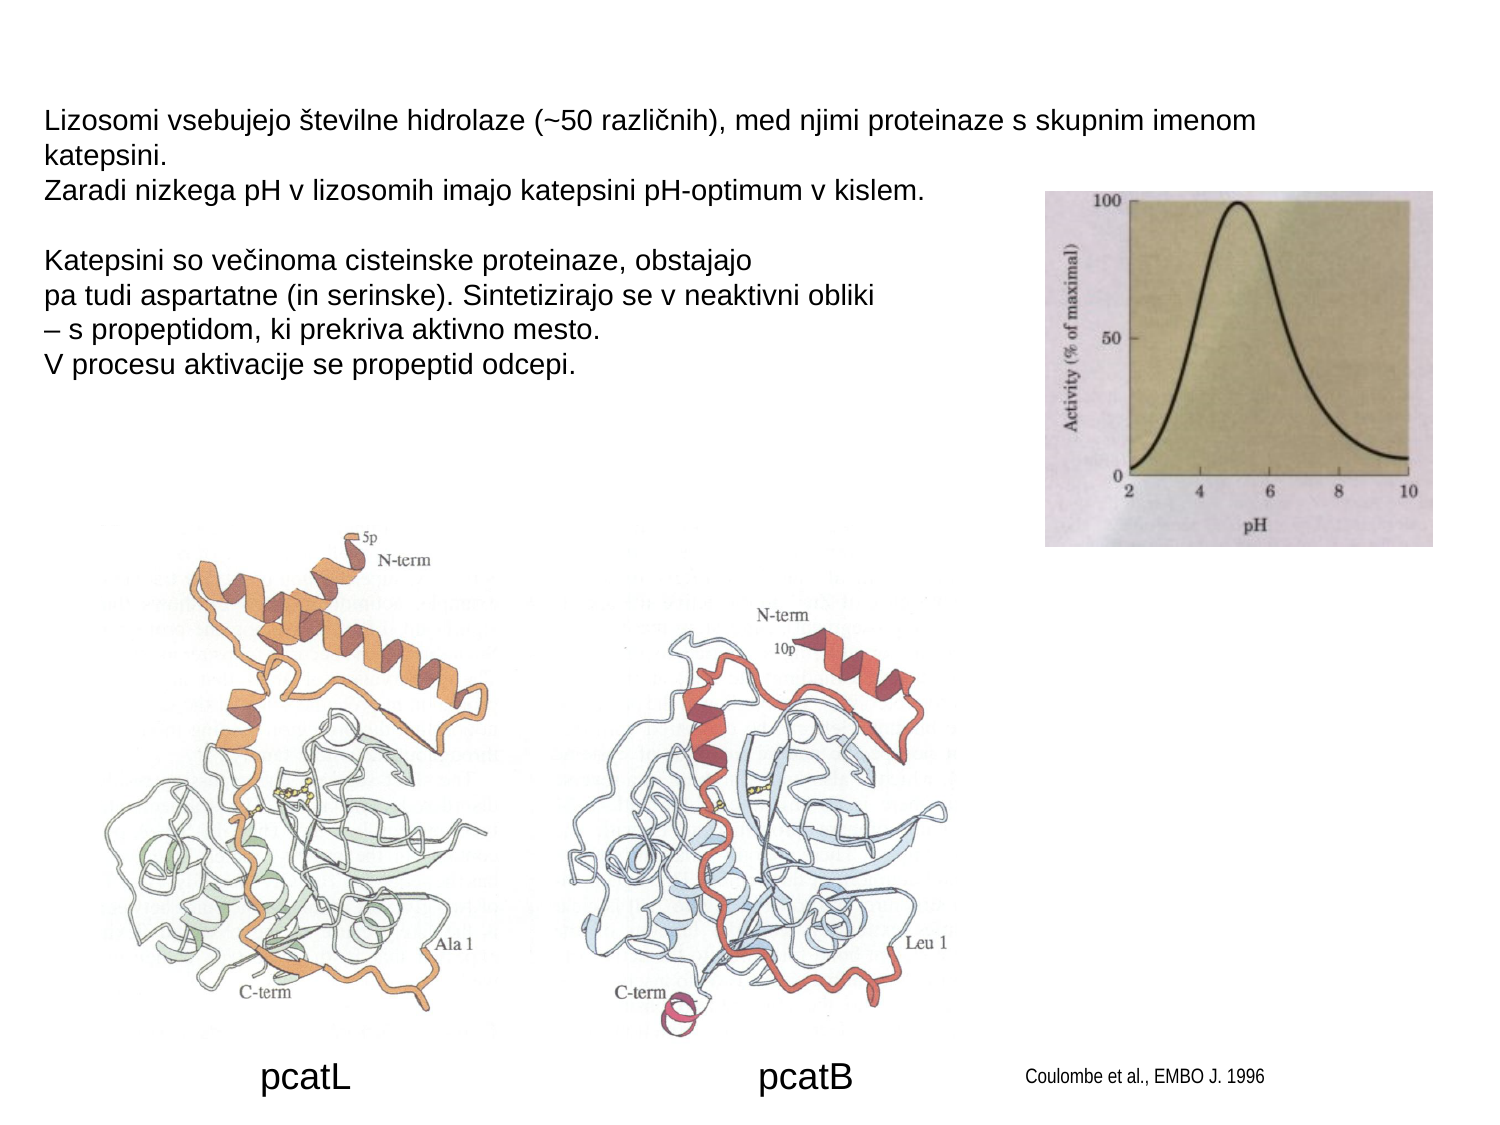

Lizosomi vsebujejo številne hidrolaze (~50 različnih), med njimi proteinaze s skupnim imenom katepsini.
Zaradi nizkega pH v lizosomih imajo katepsini pH-optimum v kislem.
Katepsini so večinoma cisteinske proteinaze, obstajajo
pa tudi aspartatne (in serinske). Sintetizirajo se v neaktivni obliki
– s propeptidom, ki prekriva aktivno mesto.
V procesu aktivacije se propeptid odcepi.
pcatL pcatB
Coulombe et al., EMBO J. 1996